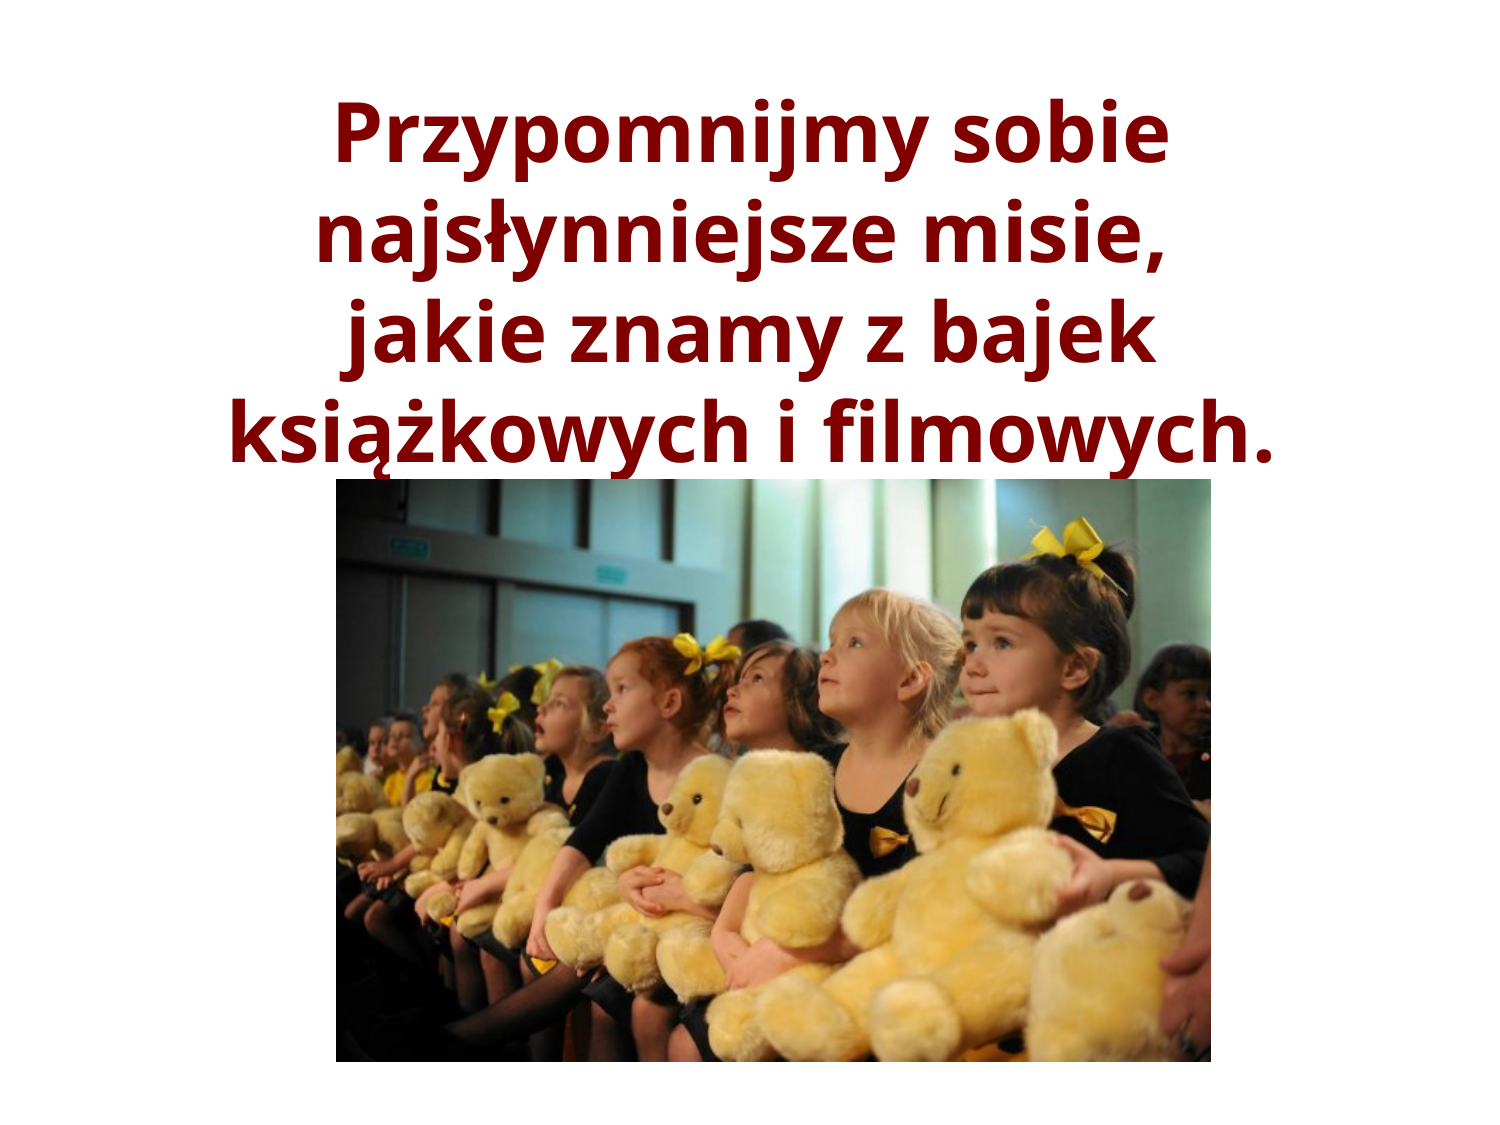

# Przypomnijmy sobie najsłynniejsze misie, jakie znamy z bajek książkowych i filmowych.